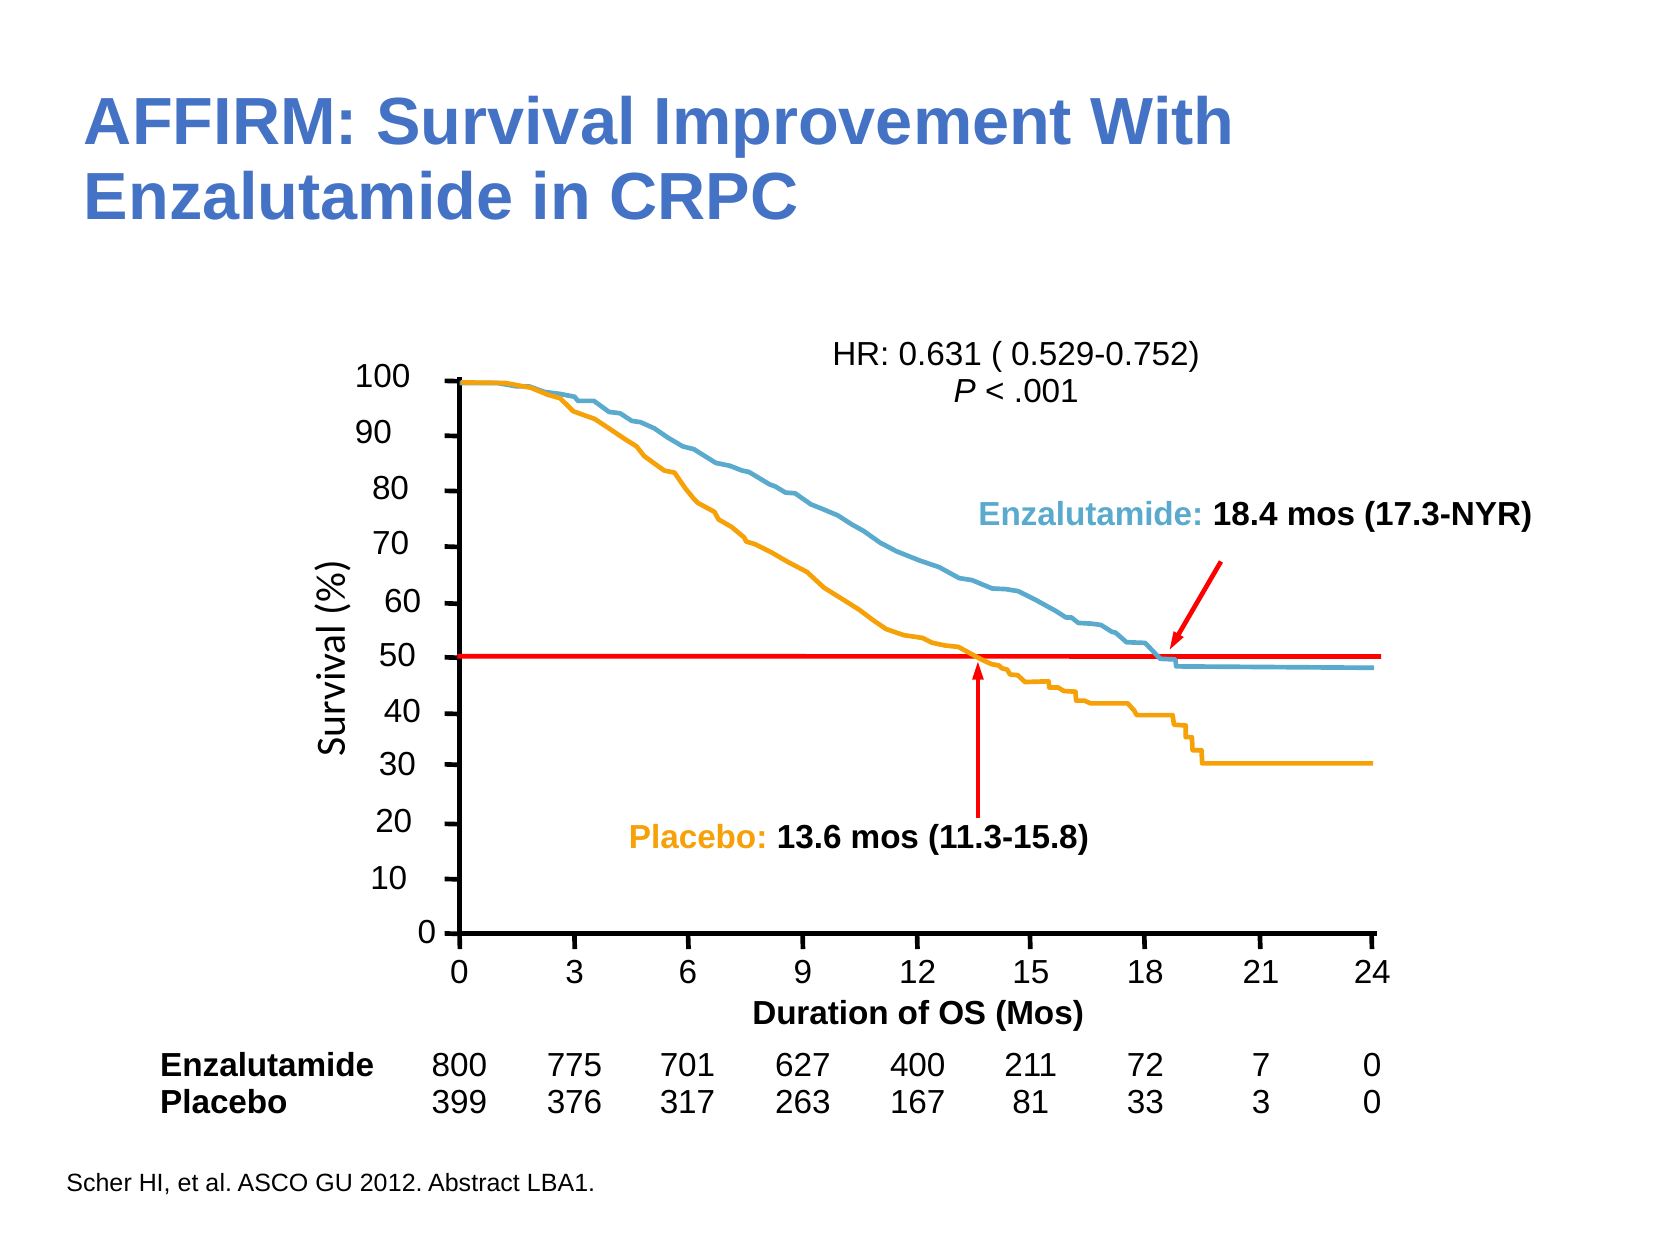

AFFIRM: Survival Improvement With Enzalutamide in CRPC
HR: 0.631 ( 0.529-0.752)
P < .001
100
90
80
Enzalutamide: 18.4 mos (17.3-NYR)
70
60
Survival (%)
50
40
30
20
Placebo: 13.6 mos (11.3-15.8)
10
0
0
3
6
9
12
15
18
21
24
Duration of OS (Mos)
775
376
7
3
Enzalutamide
Placebo
800
399
701
317
627
263
400
167
211
81
72
33
0
0
Scher HI, et al. ASCO GU 2012. Abstract LBA1.